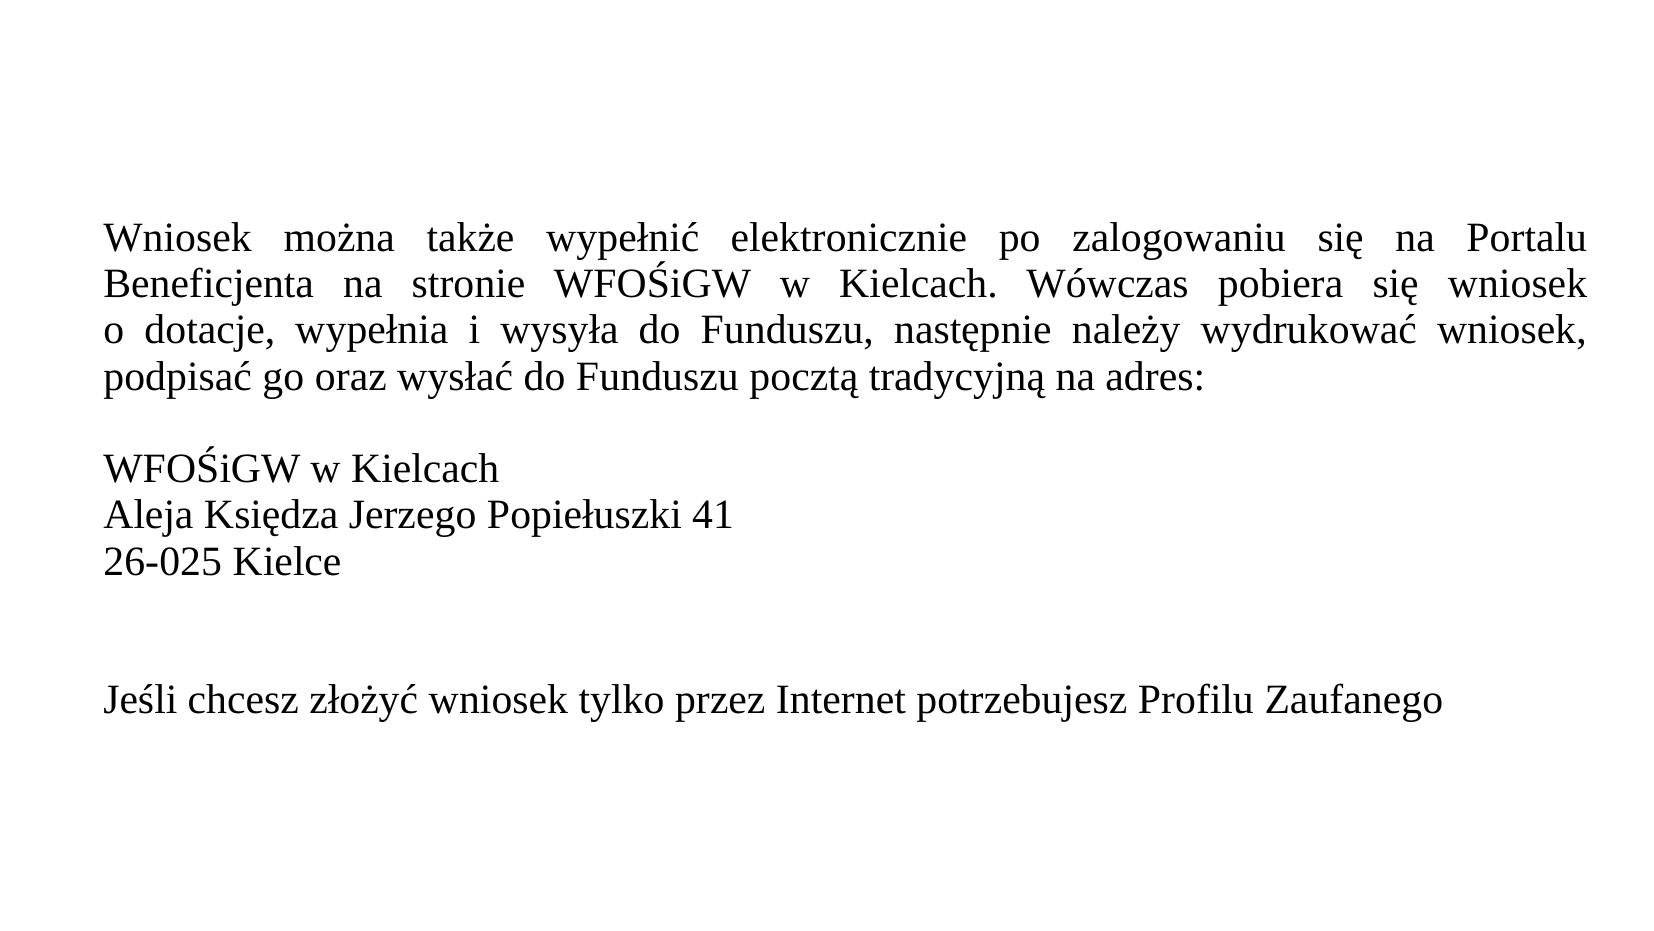

Wniosek można także wypełnić elektronicznie po zalogowaniu się na Portalu Beneficjenta na stronie WFOŚiGW w Kielcach. Wówczas pobiera się wniosek
o dotacje, wypełnia i wysyła do Funduszu, następnie należy wydrukować wniosek, podpisać go oraz wysłać do Funduszu pocztą tradycyjną na adres:
WFOŚiGW w Kielcach
Aleja Księdza Jerzego Popiełuszki 41
26-025 Kielce
Jeśli chcesz złożyć wniosek tylko przez Internet potrzebujesz Profilu Zaufanego